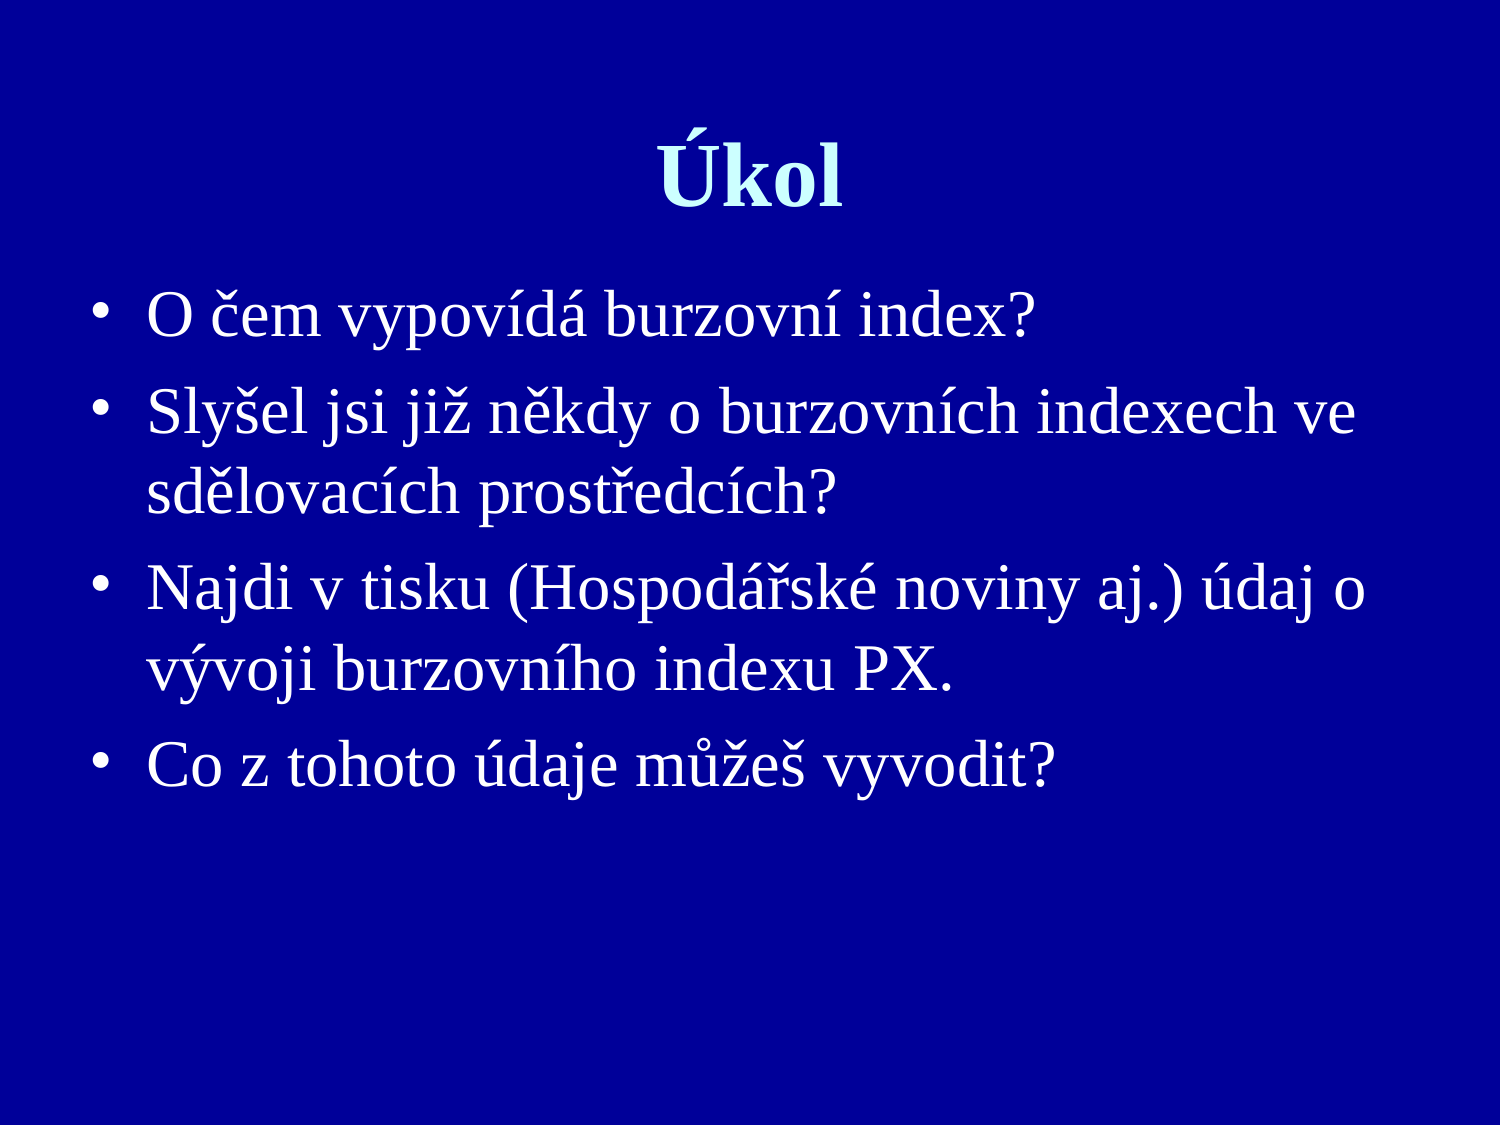

# Úkol
O čem vypovídá burzovní index?
Slyšel jsi již někdy o burzovních indexech ve sdělovacích prostředcích?
Najdi v tisku (Hospodářské noviny aj.) údaj o vývoji burzovního indexu PX.
Co z tohoto údaje můžeš vyvodit?